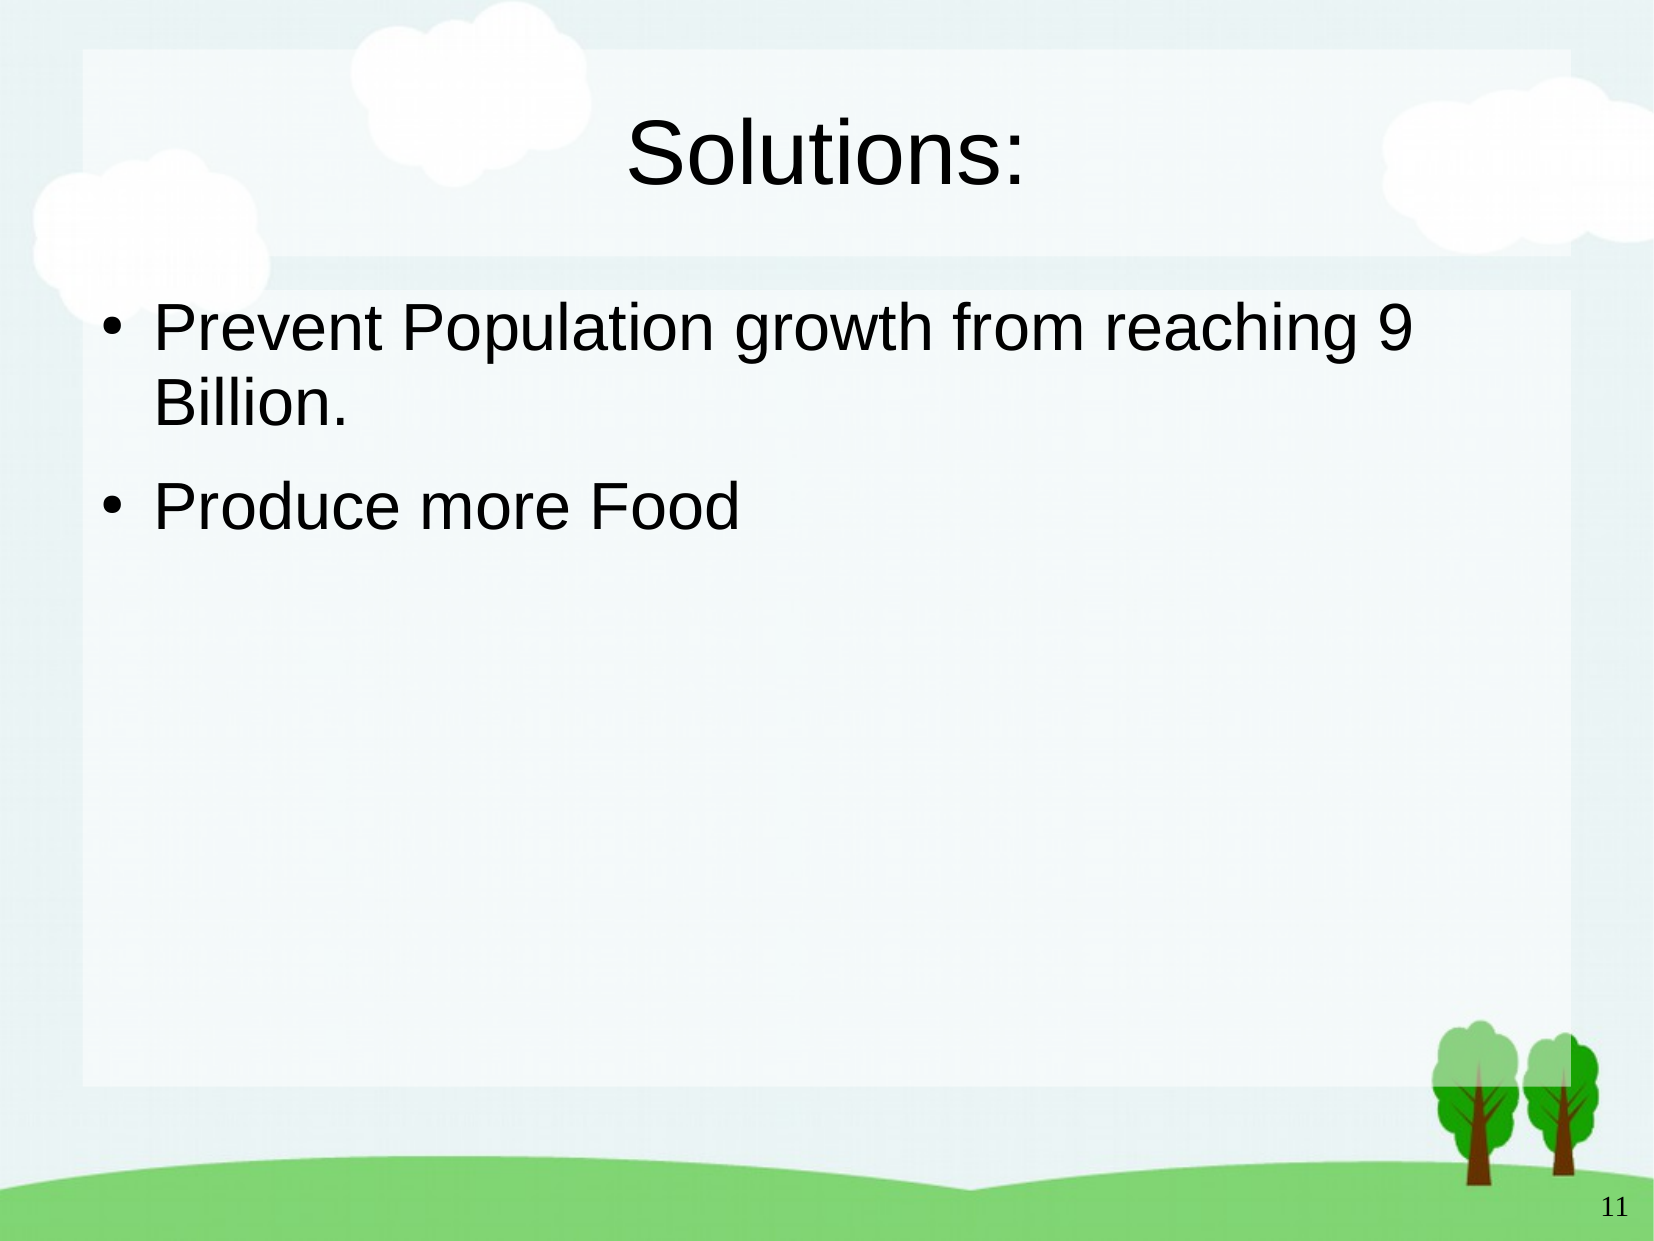

# Solutions:
Prevent Population growth from reaching 9 Billion.
Produce more Food
11